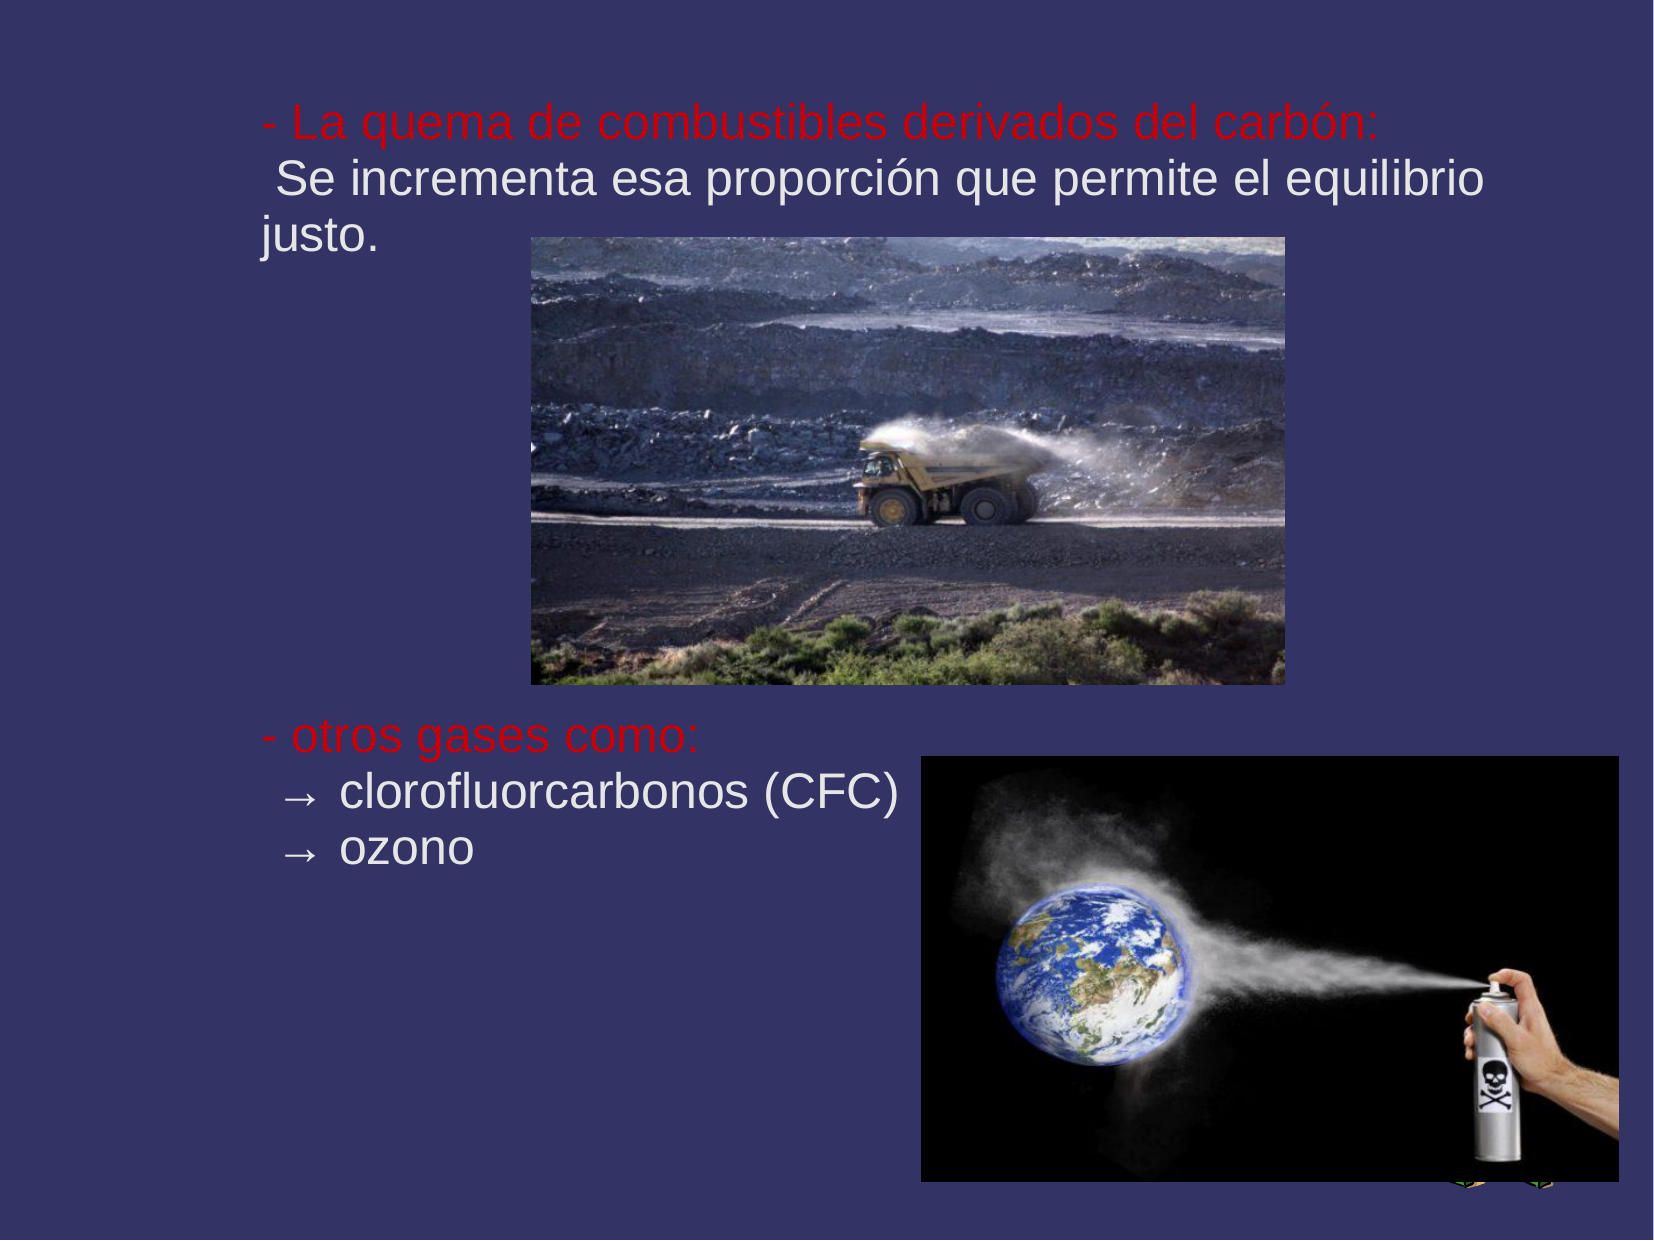

# - La quema de combustibles derivados del carbón:
 Se incrementa esa proporción que permite el equilibrio justo.
- otros gases como:
 → clorofluorcarbonos (CFC)
 → ozono